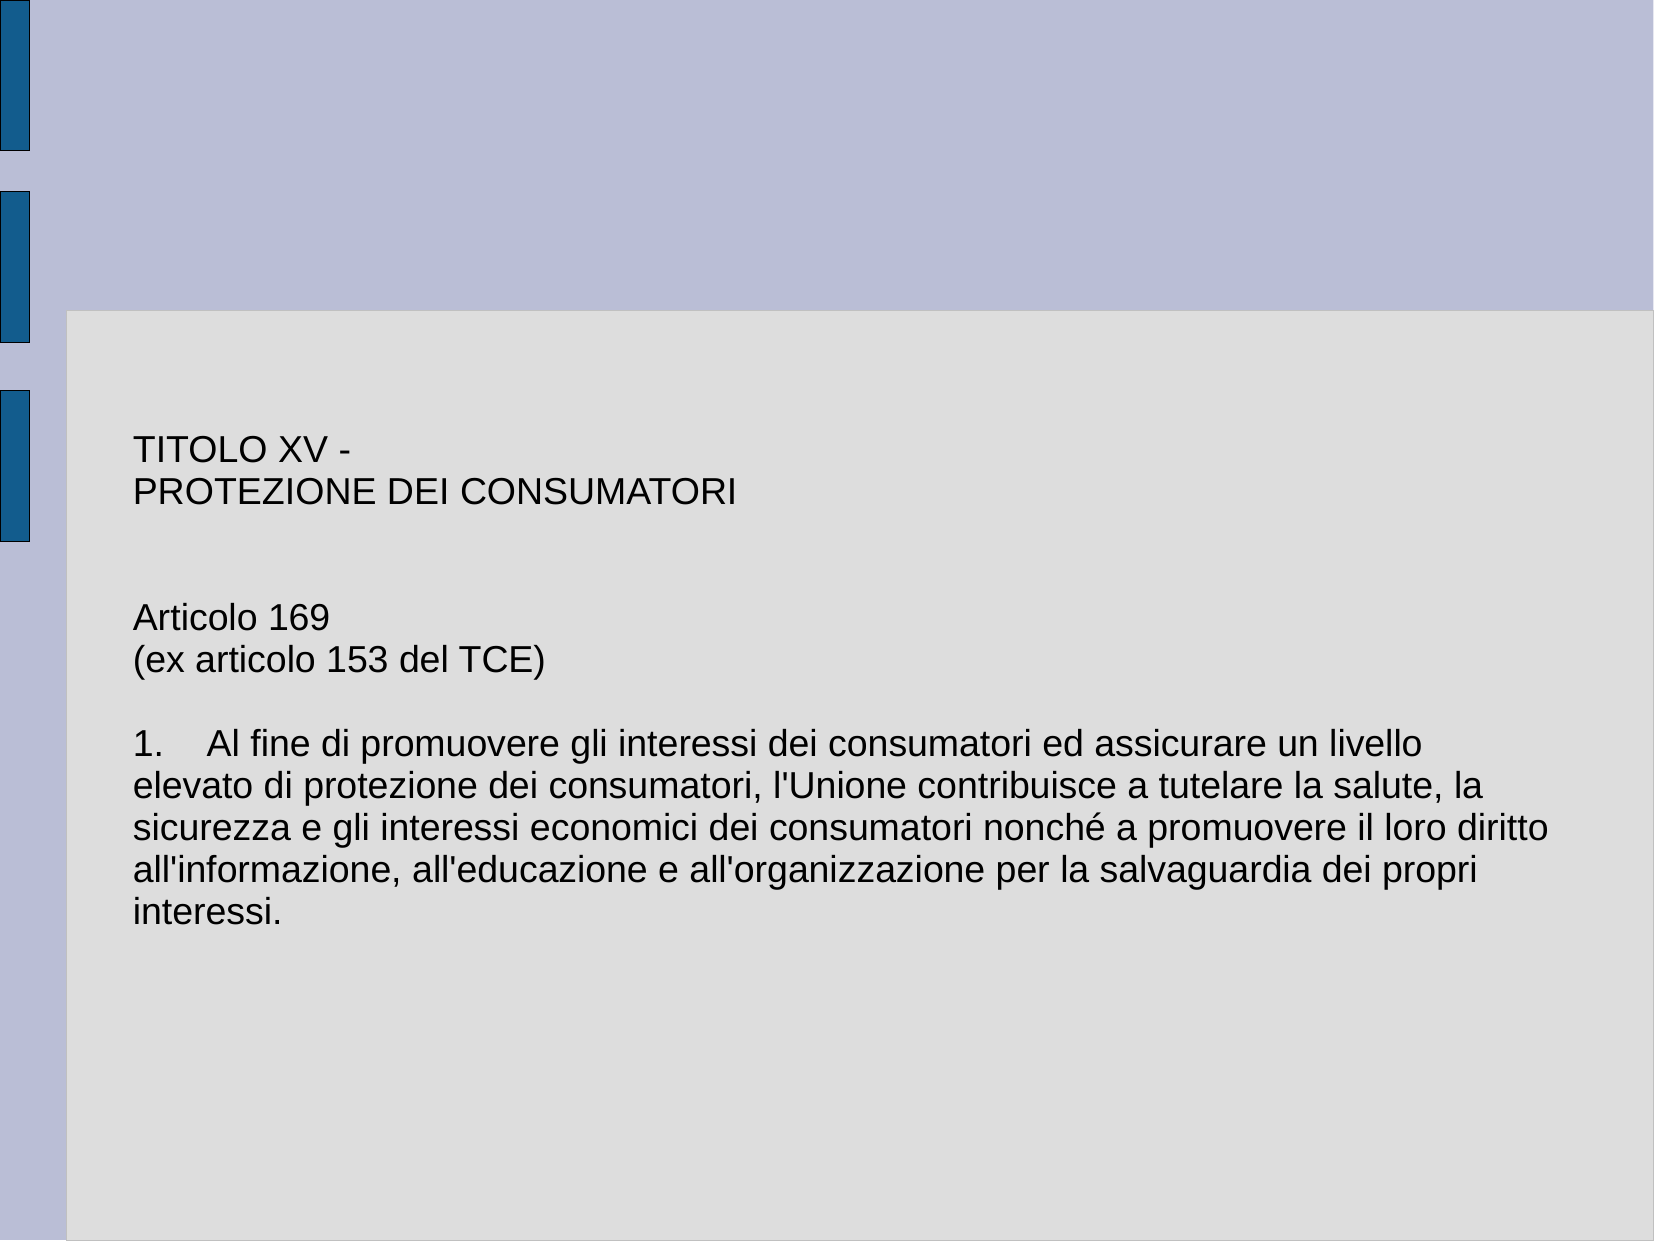

TITOLO XV -
PROTEZIONE DEI CONSUMATORI
Articolo 169
(ex articolo 153 del TCE)
1.	Al fine di promuovere gli interessi dei consumatori ed assicurare un livello elevato di protezione dei consumatori, l'Unione contribuisce a tutelare la salute, la sicurezza e gli interessi economici dei consumatori nonché a promuovere il loro diritto all'informazione, all'educazione e all'organizzazione per la salvaguardia dei propri interessi.